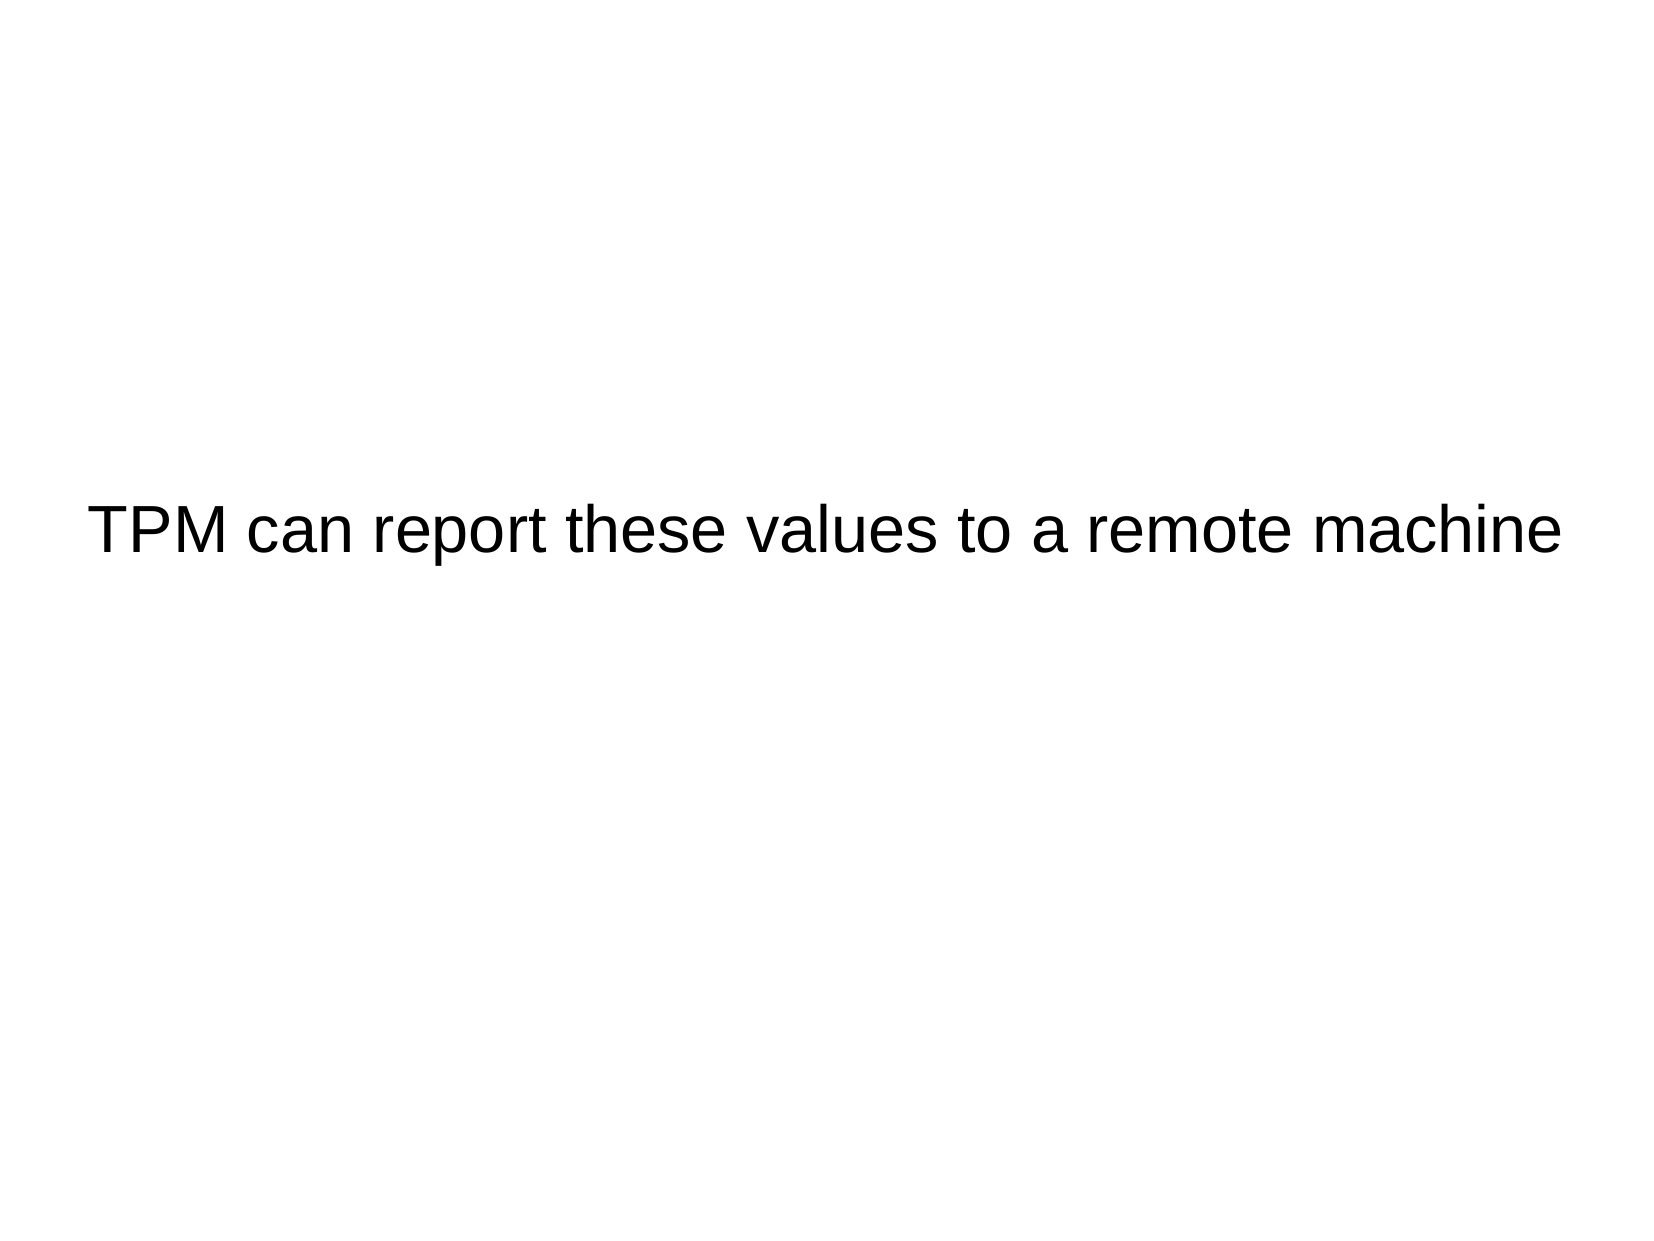

# TPM can report these values to a remote machine